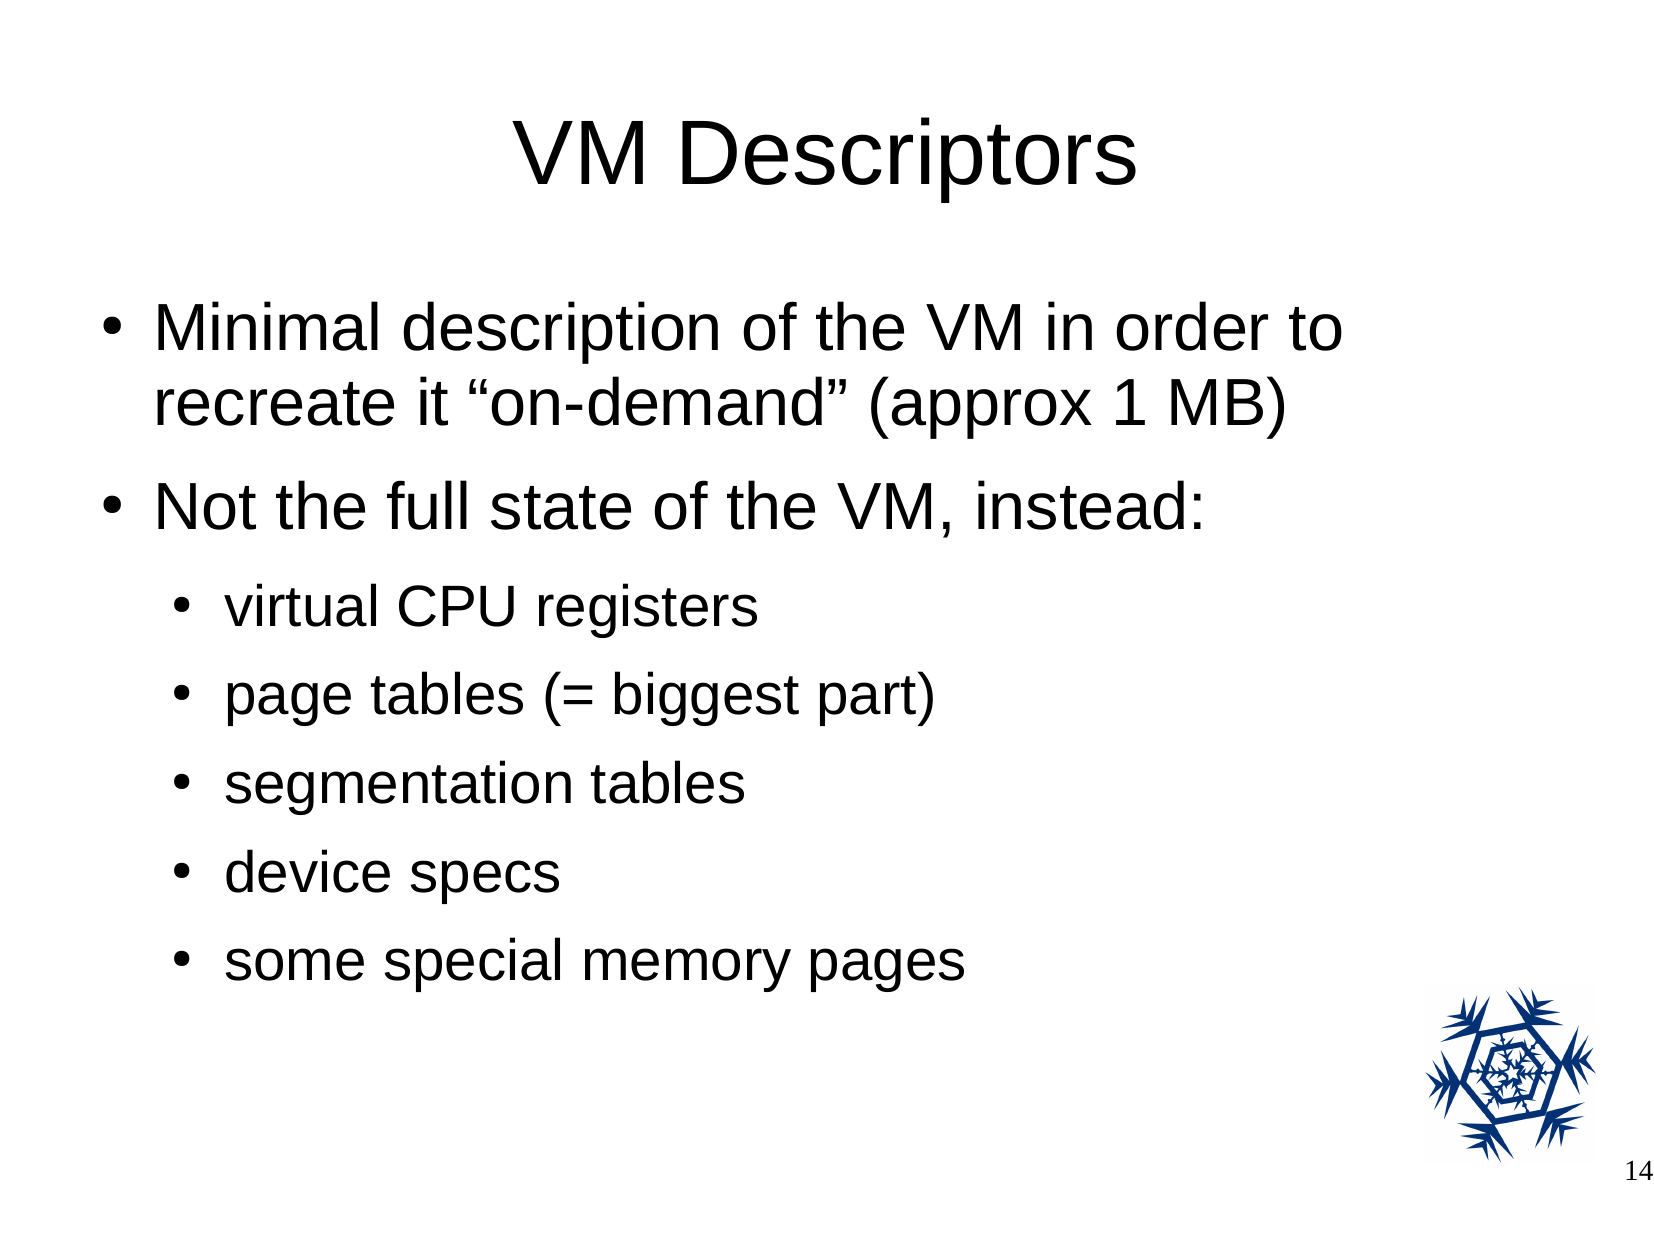

# VM Descriptors
Minimal description of the VM in order to recreate it “on-demand” (approx 1 MB)
Not the full state of the VM, instead:
virtual CPU registers
page tables (= biggest part)
segmentation tables
device specs
some special memory pages
14